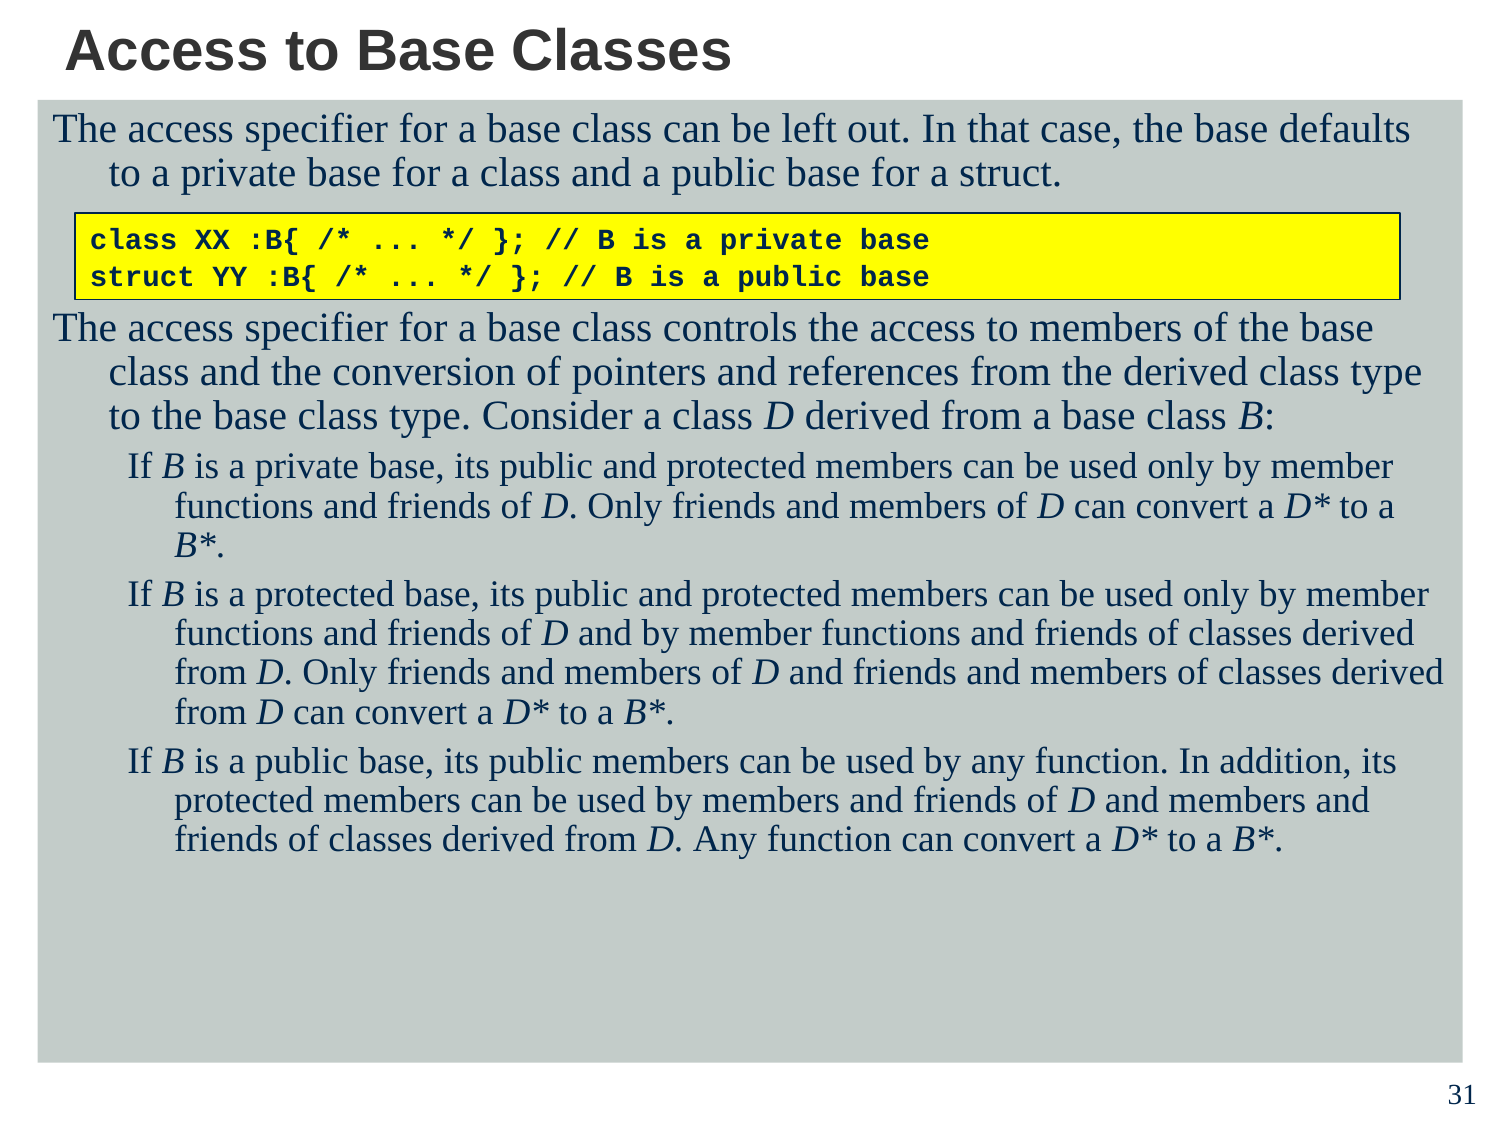

# Access to Base Classes
The access specifier for a base class can be left out. In that case, the base defaults to a private base for a class and a public base for a struct.
The access specifier for a base class controls the access to members of the base class and the conversion of pointers and references from the derived class type to the base class type. Consider a class D derived from a base class B:
If B is a private base, its public and protected members can be used only by member functions and friends of D. Only friends and members of D can convert a D* to a B*.
If B is a protected base, its public and protected members can be used only by member functions and friends of D and by member functions and friends of classes derived from D. Only friends and members of D and friends and members of classes derived from D can convert a D* to a B*.
If B is a public base, its public members can be used by any function. In addition, its protected members can be used by members and friends of D and members and friends of classes derived from D. Any function can convert a D* to a B*.
class XX :B{ /* ... */ }; // B is a private base
struct YY :B{ /* ... */ }; // B is a public base